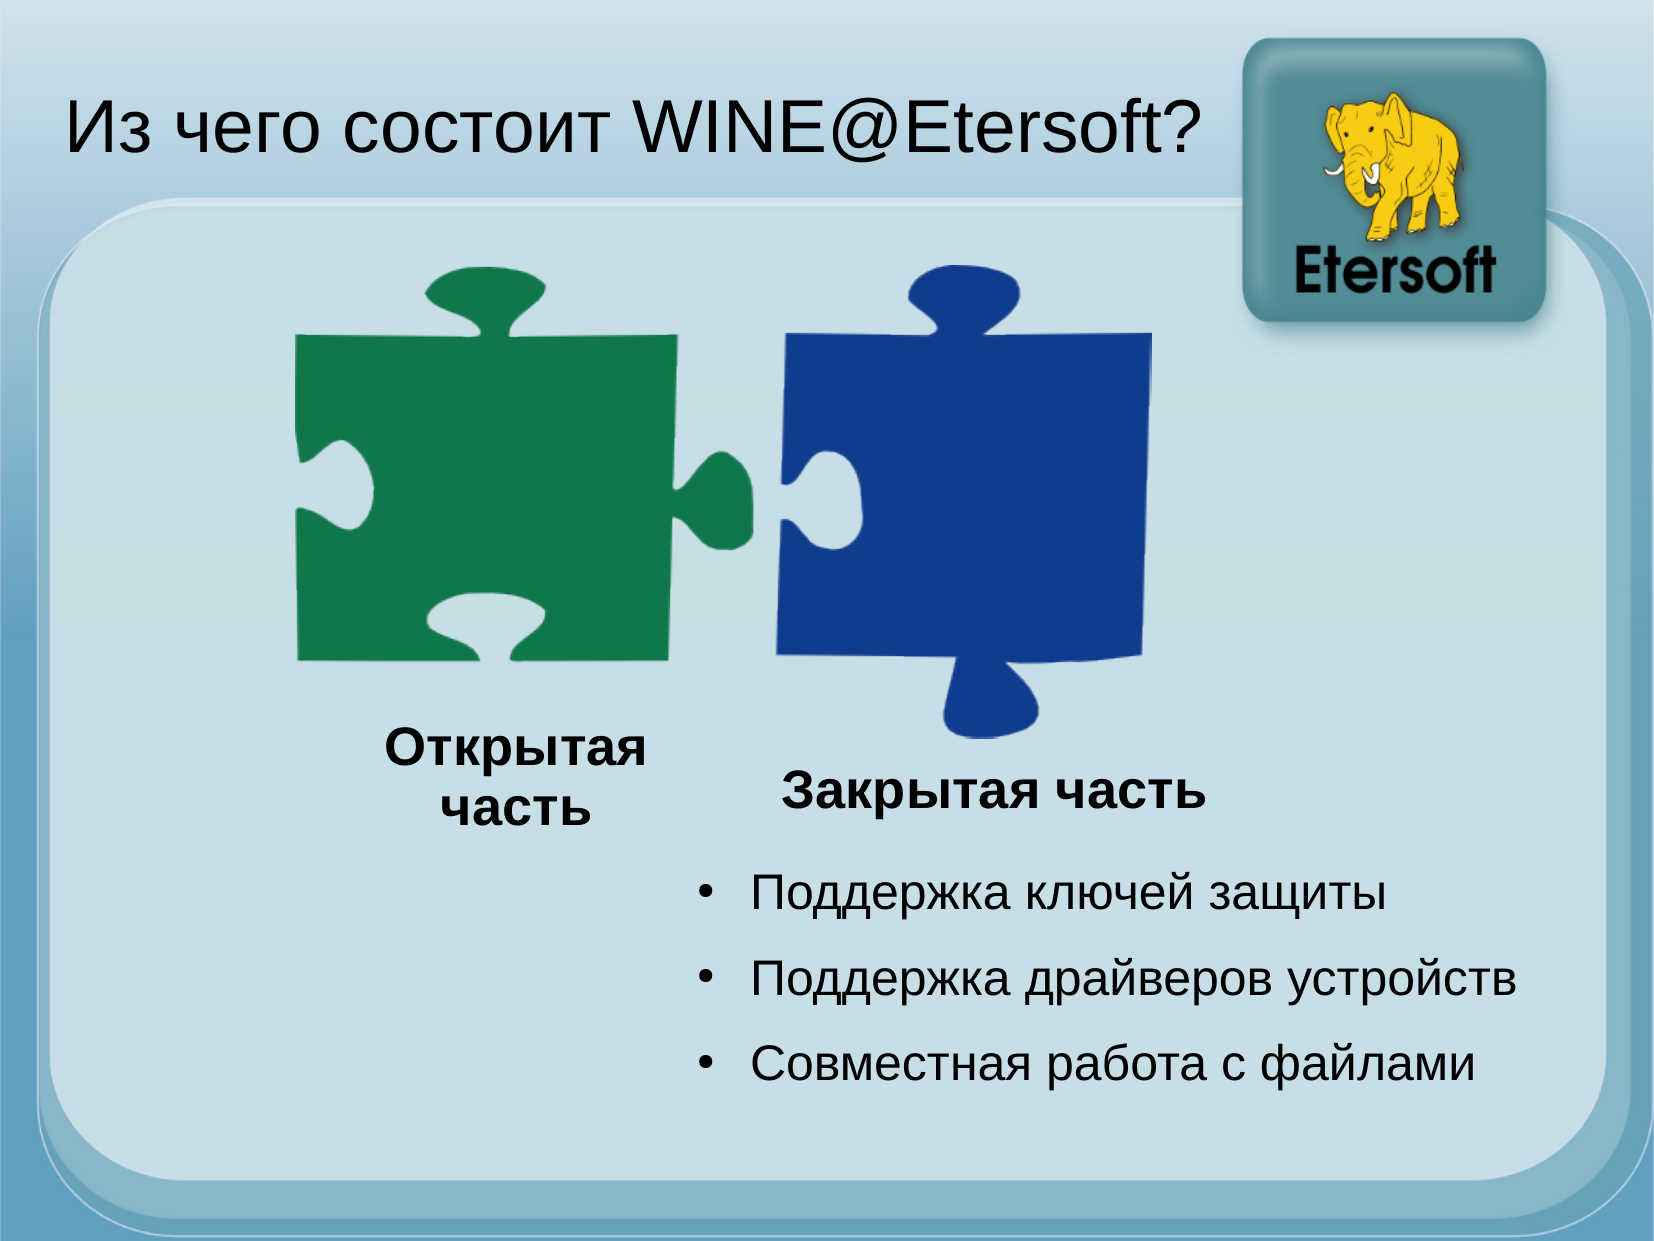

# Из чего состоит WINE@Etersoft?
Открытая часть
Закрытая часть
Поддержка ключей защиты
Поддержка драйверов устройств
Совместная работа с файлами